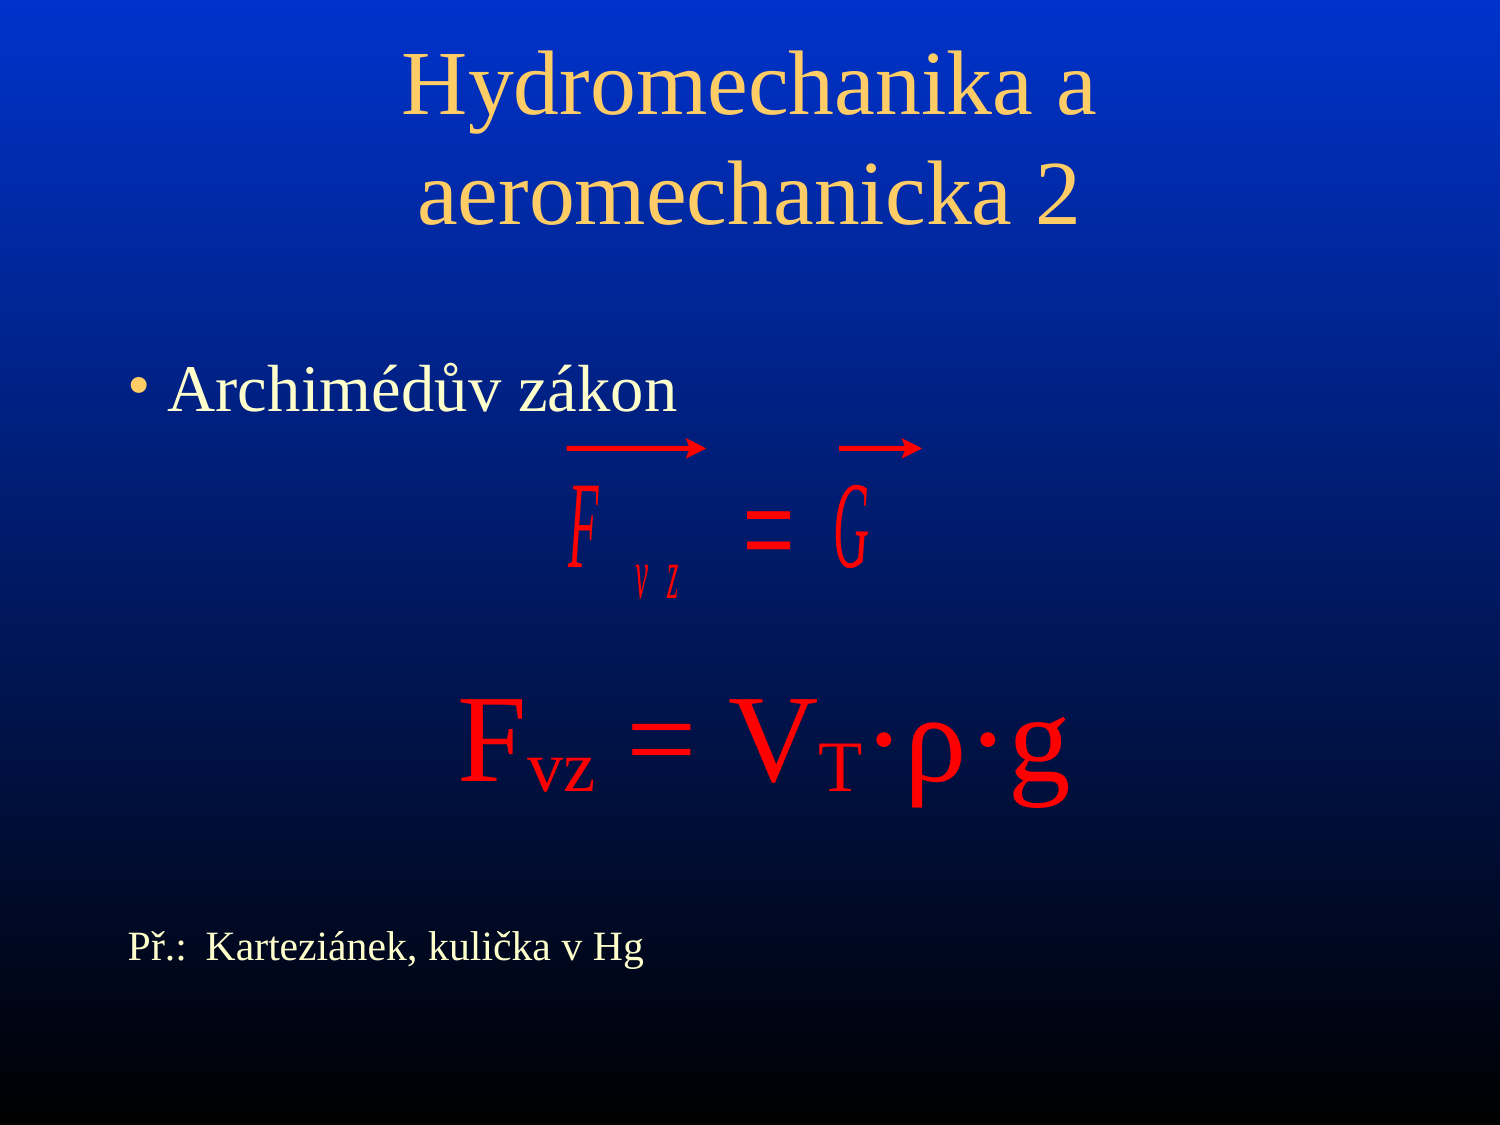

# Hydromechanika a aeromechanicka 2
 Archimédův zákon
Př.:	Karteziánek, kulička v Hg
Fvz = VT·ρ·g
9